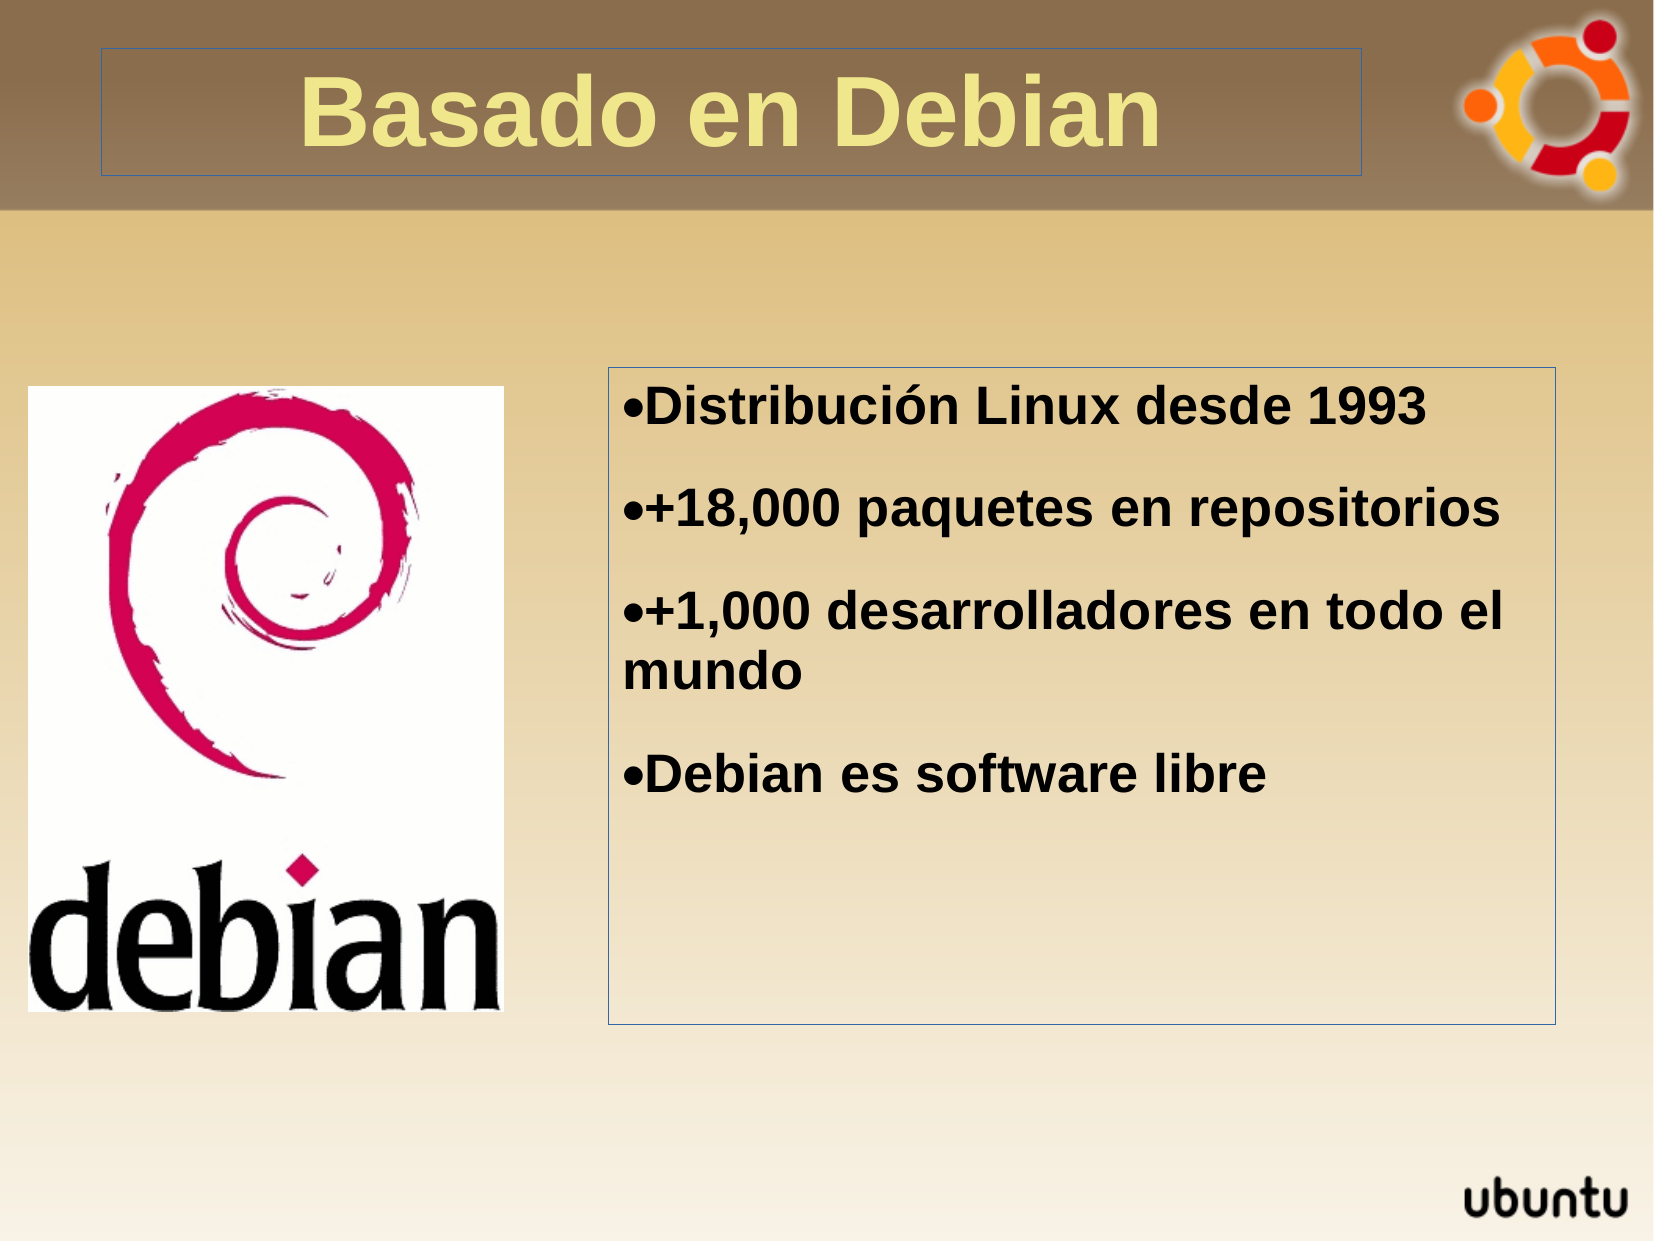

Basado en Debian
Distribución Linux desde 1993
+18,000 paquetes en repositorios
+1,000 desarrolladores en todo el mundo
Debian es software libre